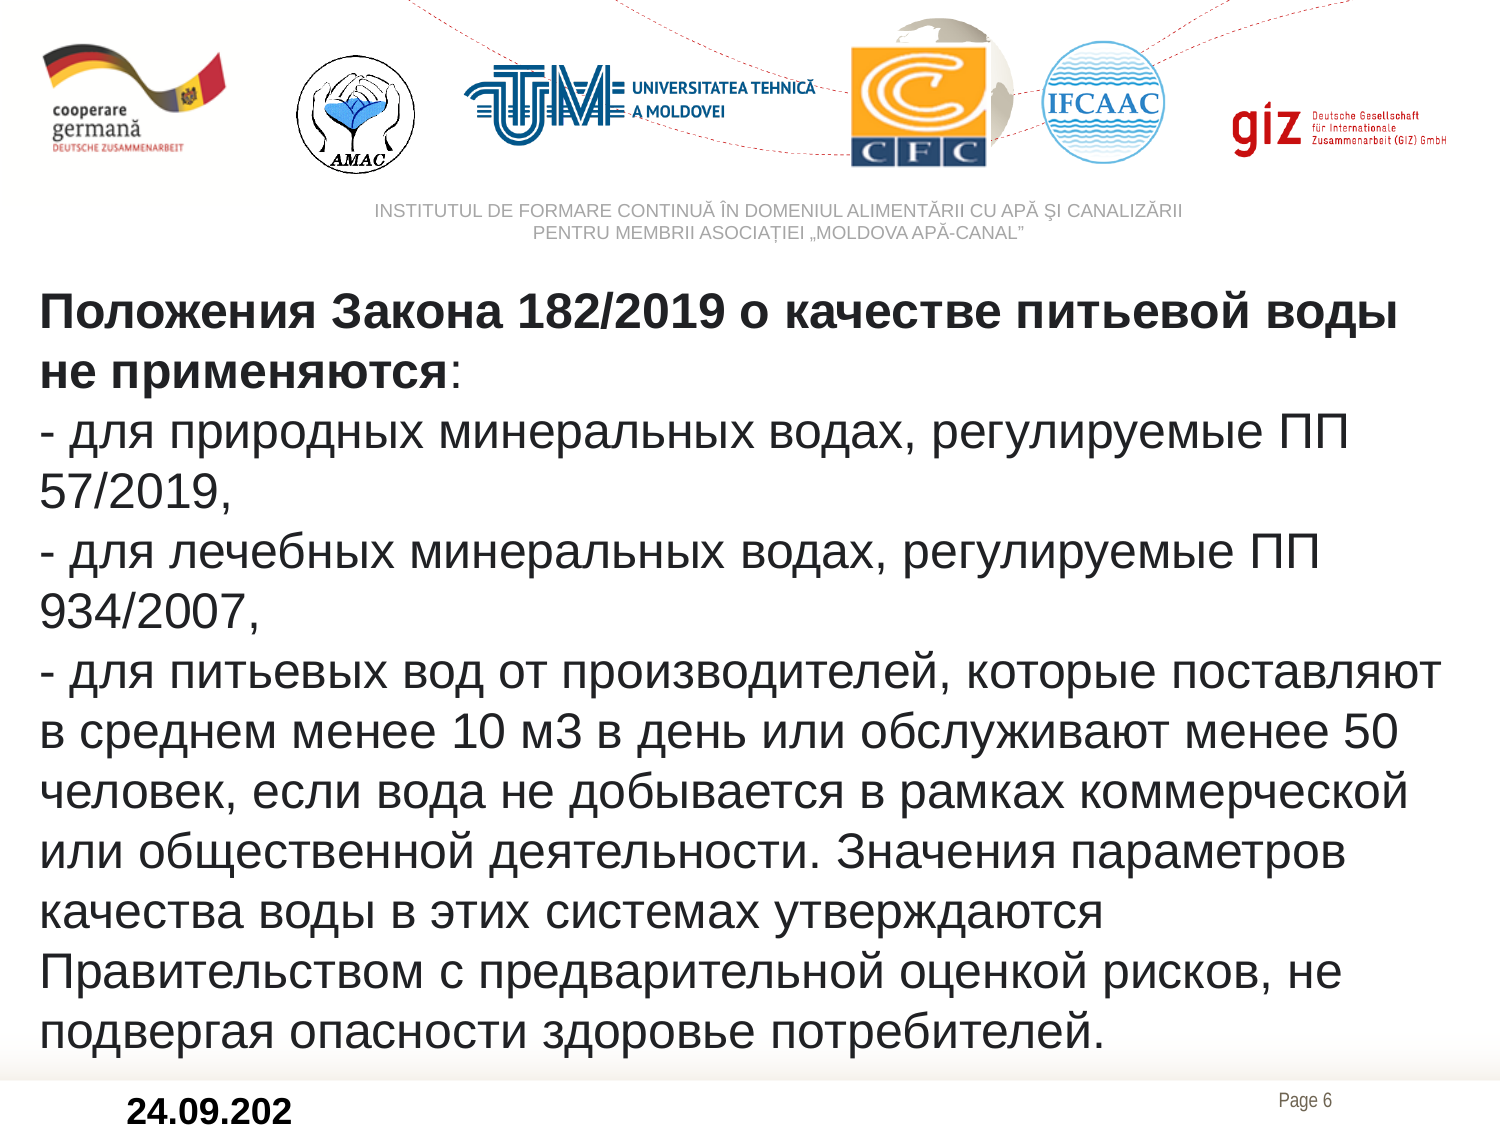

INSTITUTUL DE FORMARE CONTINUĂ ÎN DOMENIUL ALIMENTĂRII CU APĂ ŞI CANALIZĂRII
PENTRU MEMBRII ASOCIAȚIEI „MOLDOVA APĂ-CANAL”
# Положения Закона 182/2019 о качестве питьевой воды не применяются: - для природных минеральных водах, регулируемые ПП 57/2019, - для лечебных минеральных водах, регулируемые ПП 934/2007, - для питьевых вод от производителей, которые поставляют в среднем менее 10 м3 в день или обслуживают менее 50 человек, если вода не добывается в рамках коммерческой или общественной деятельности. Значения параметров качества воды в этих системах утверждаются Правительством с предварительной оценкой рисков, не подвергая опасности здоровье потребителей.